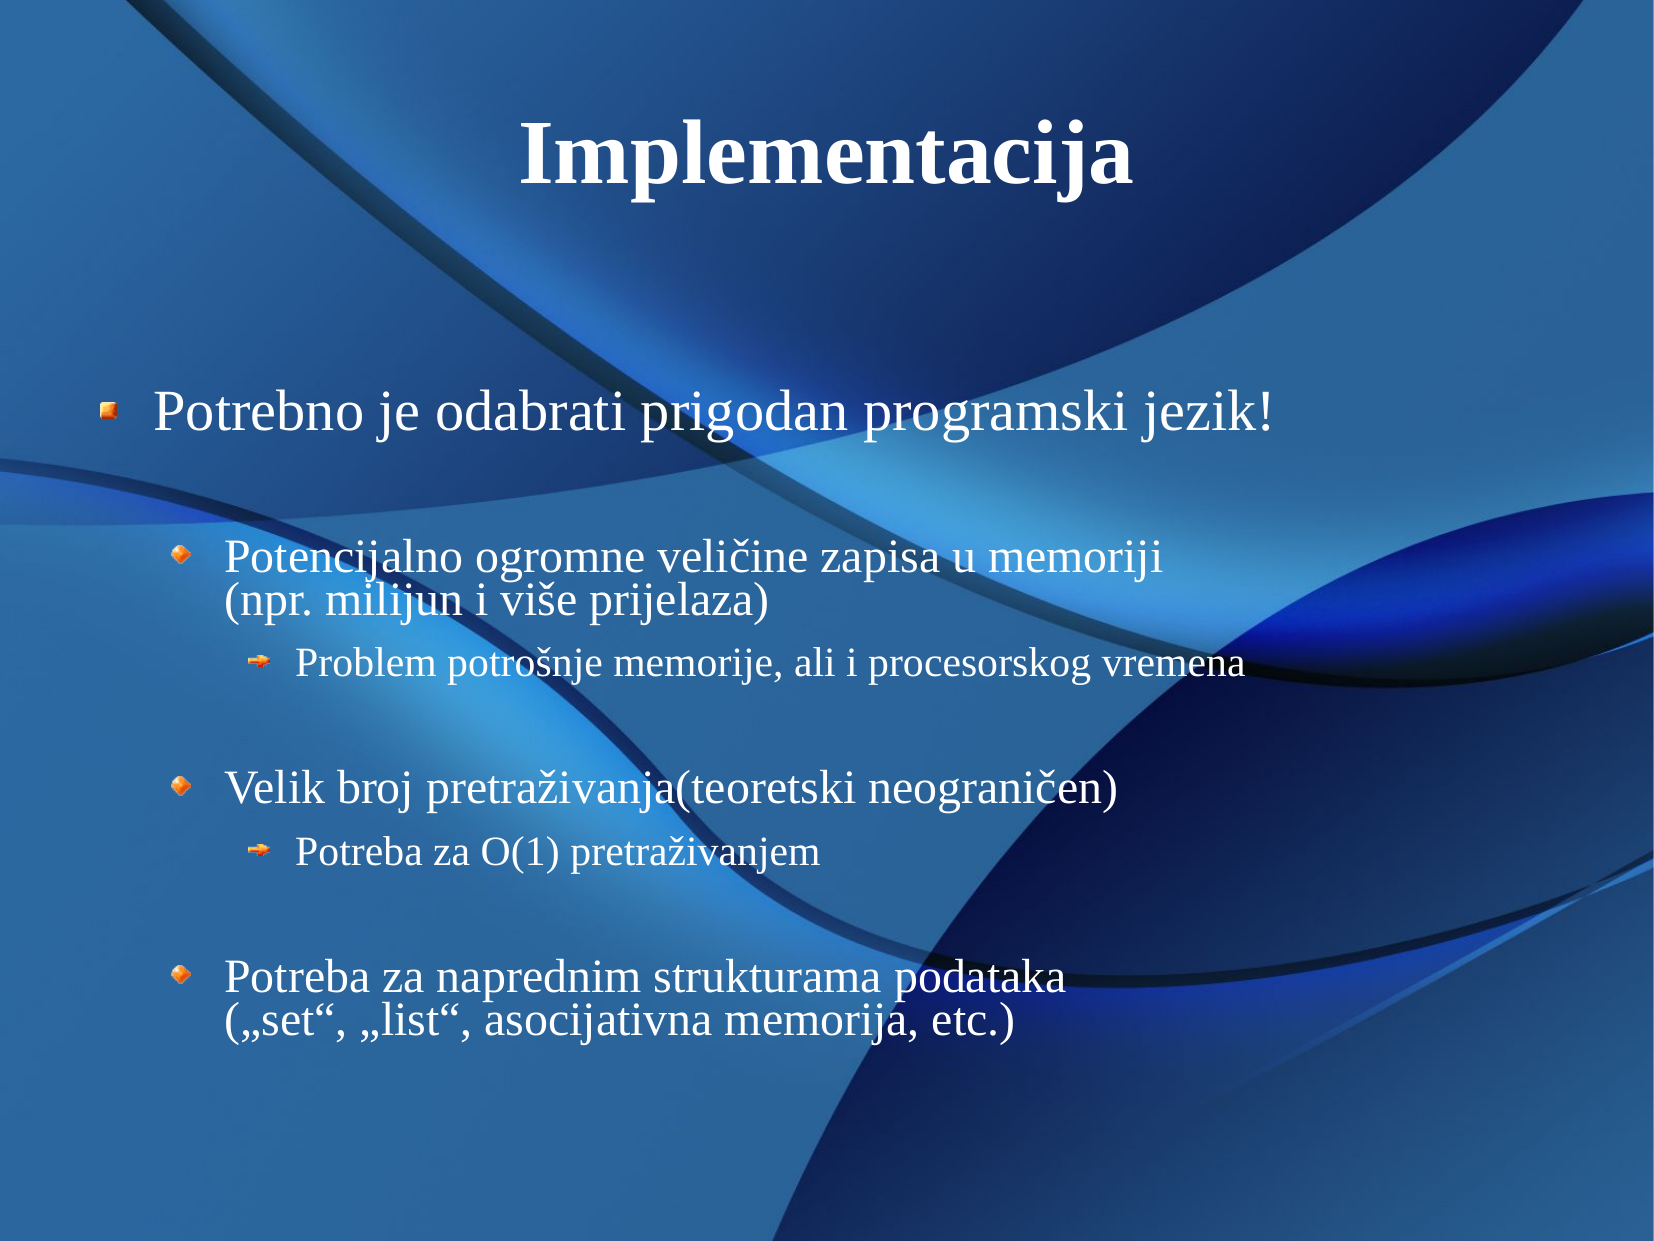

# Implementacija
Potrebno je odabrati prigodan programski jezik!
Potencijalno ogromne veličine zapisa u memoriji			(npr. milijun i više prijelaza)
Problem potrošnje memorije, ali i procesorskog vremena
Velik broj pretraživanja(teoretski neograničen)
Potreba za O(1) pretraživanjem
Potreba za naprednim strukturama podataka				(„set“, „list“, asocijativna memorija, etc.)